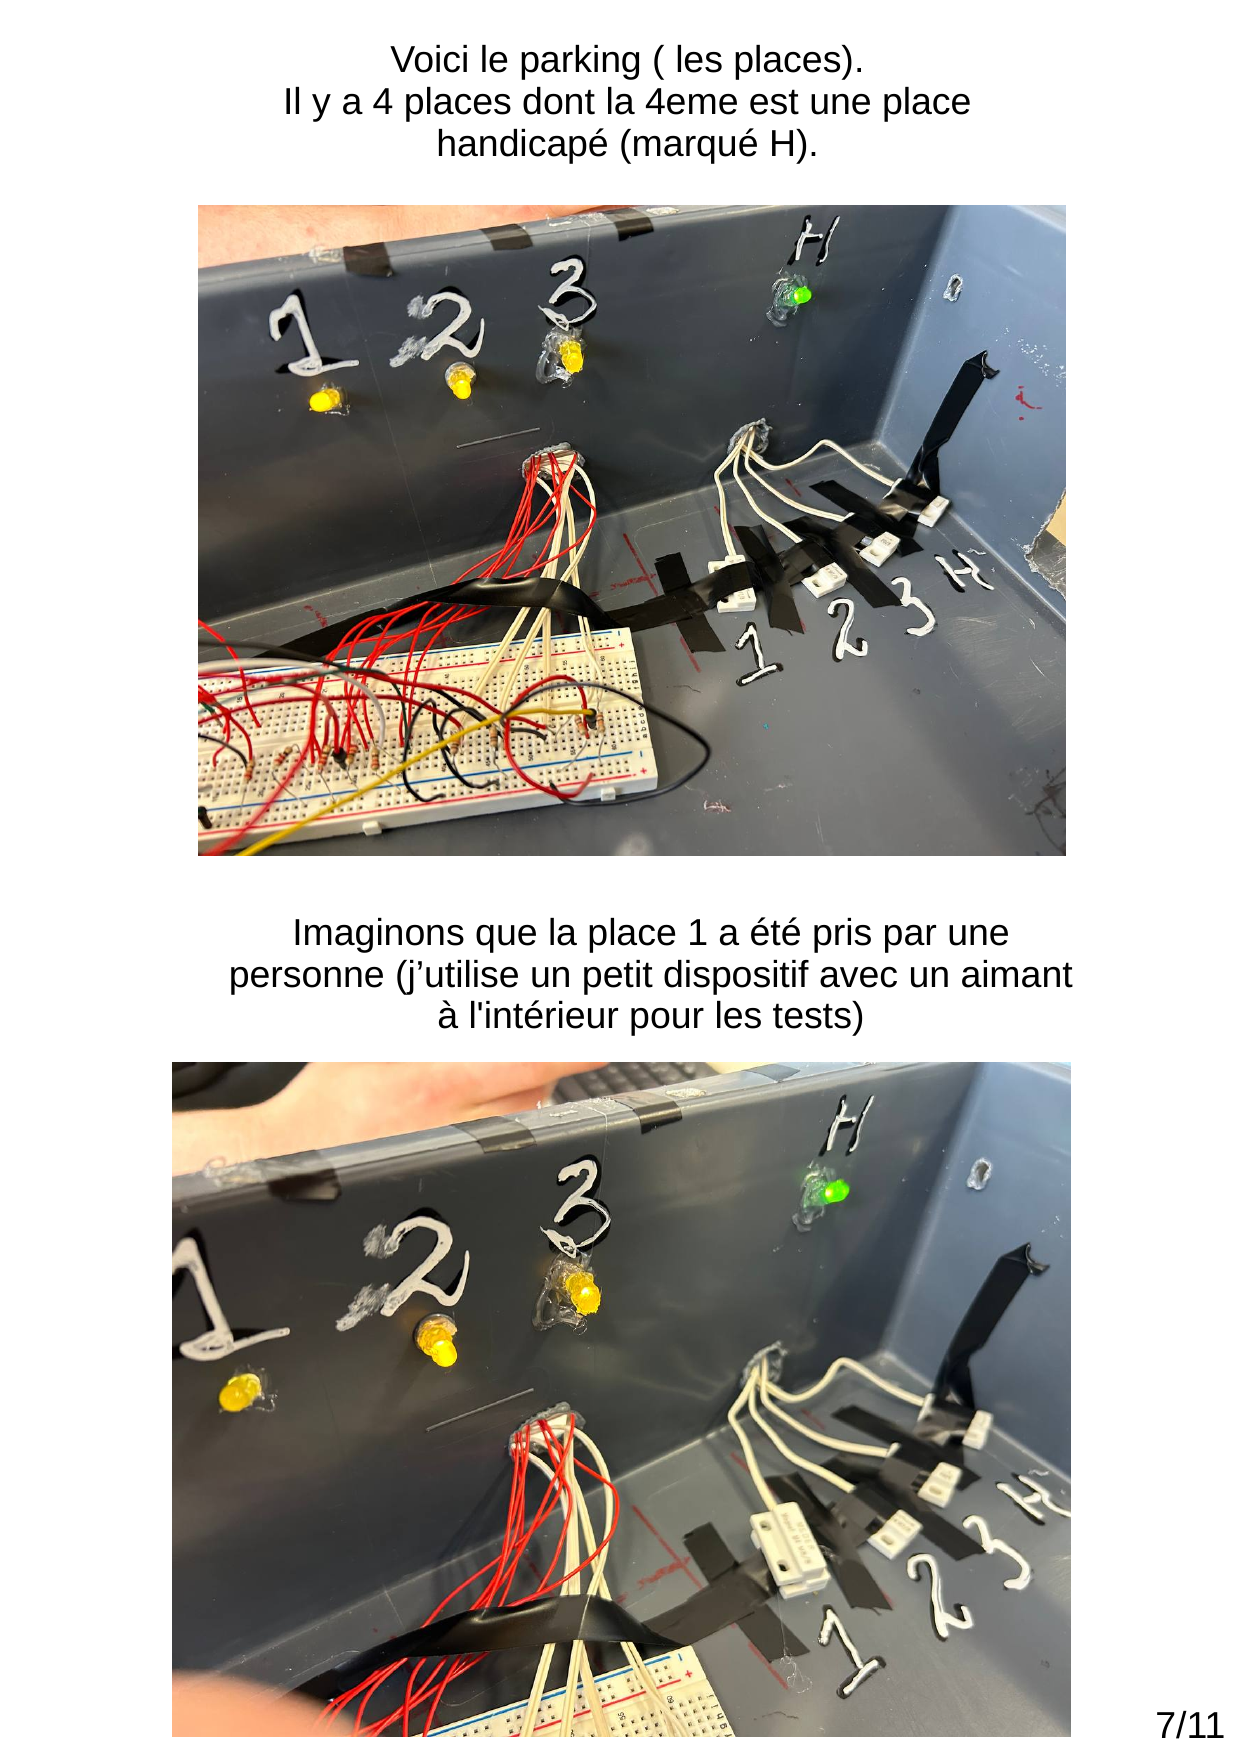

Voici le parking ( les places).
Il y a 4 places dont la 4eme est une place handicapé (marqué H).
Imaginons que la place 1 a été pris par une personne (j’utilise un petit dispositif avec un aimant à l'intérieur pour les tests)
7/11